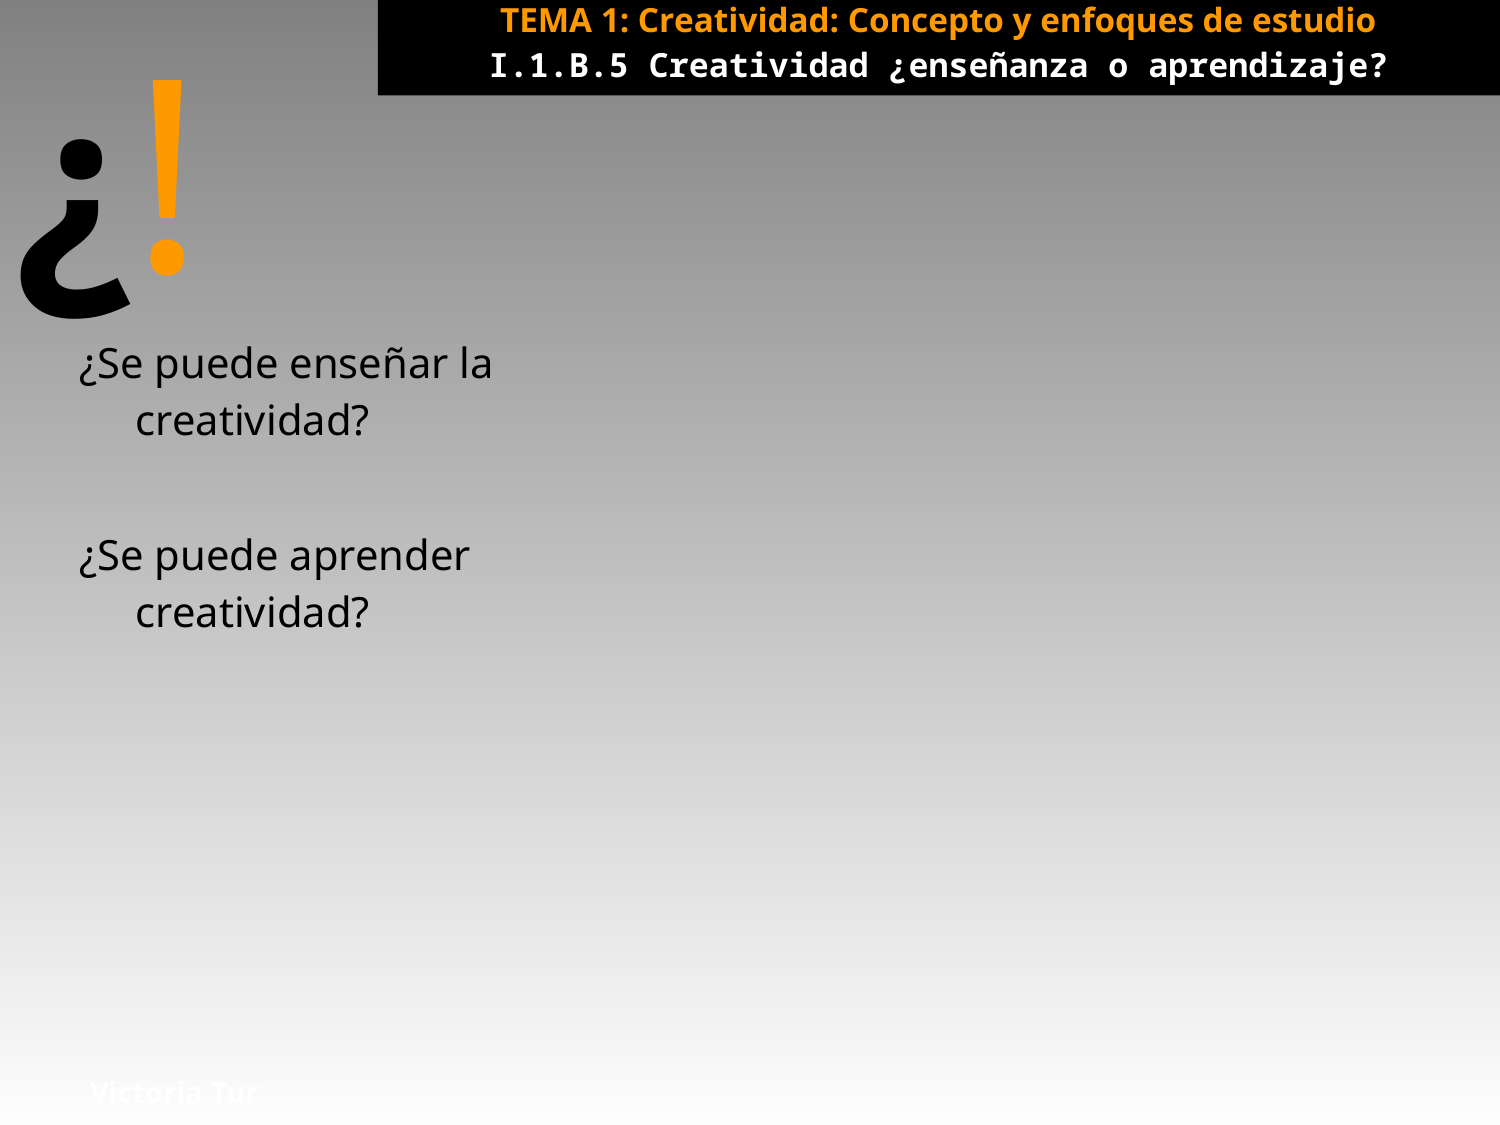

T2
TEMA 1: Creatividad: Concepto y enfoques de estudio
I.1.B.5 Creatividad ¿enseñanza o aprendizaje?
# ¿Se puede enseñar la creatividad?
¿Se puede aprender creatividad?